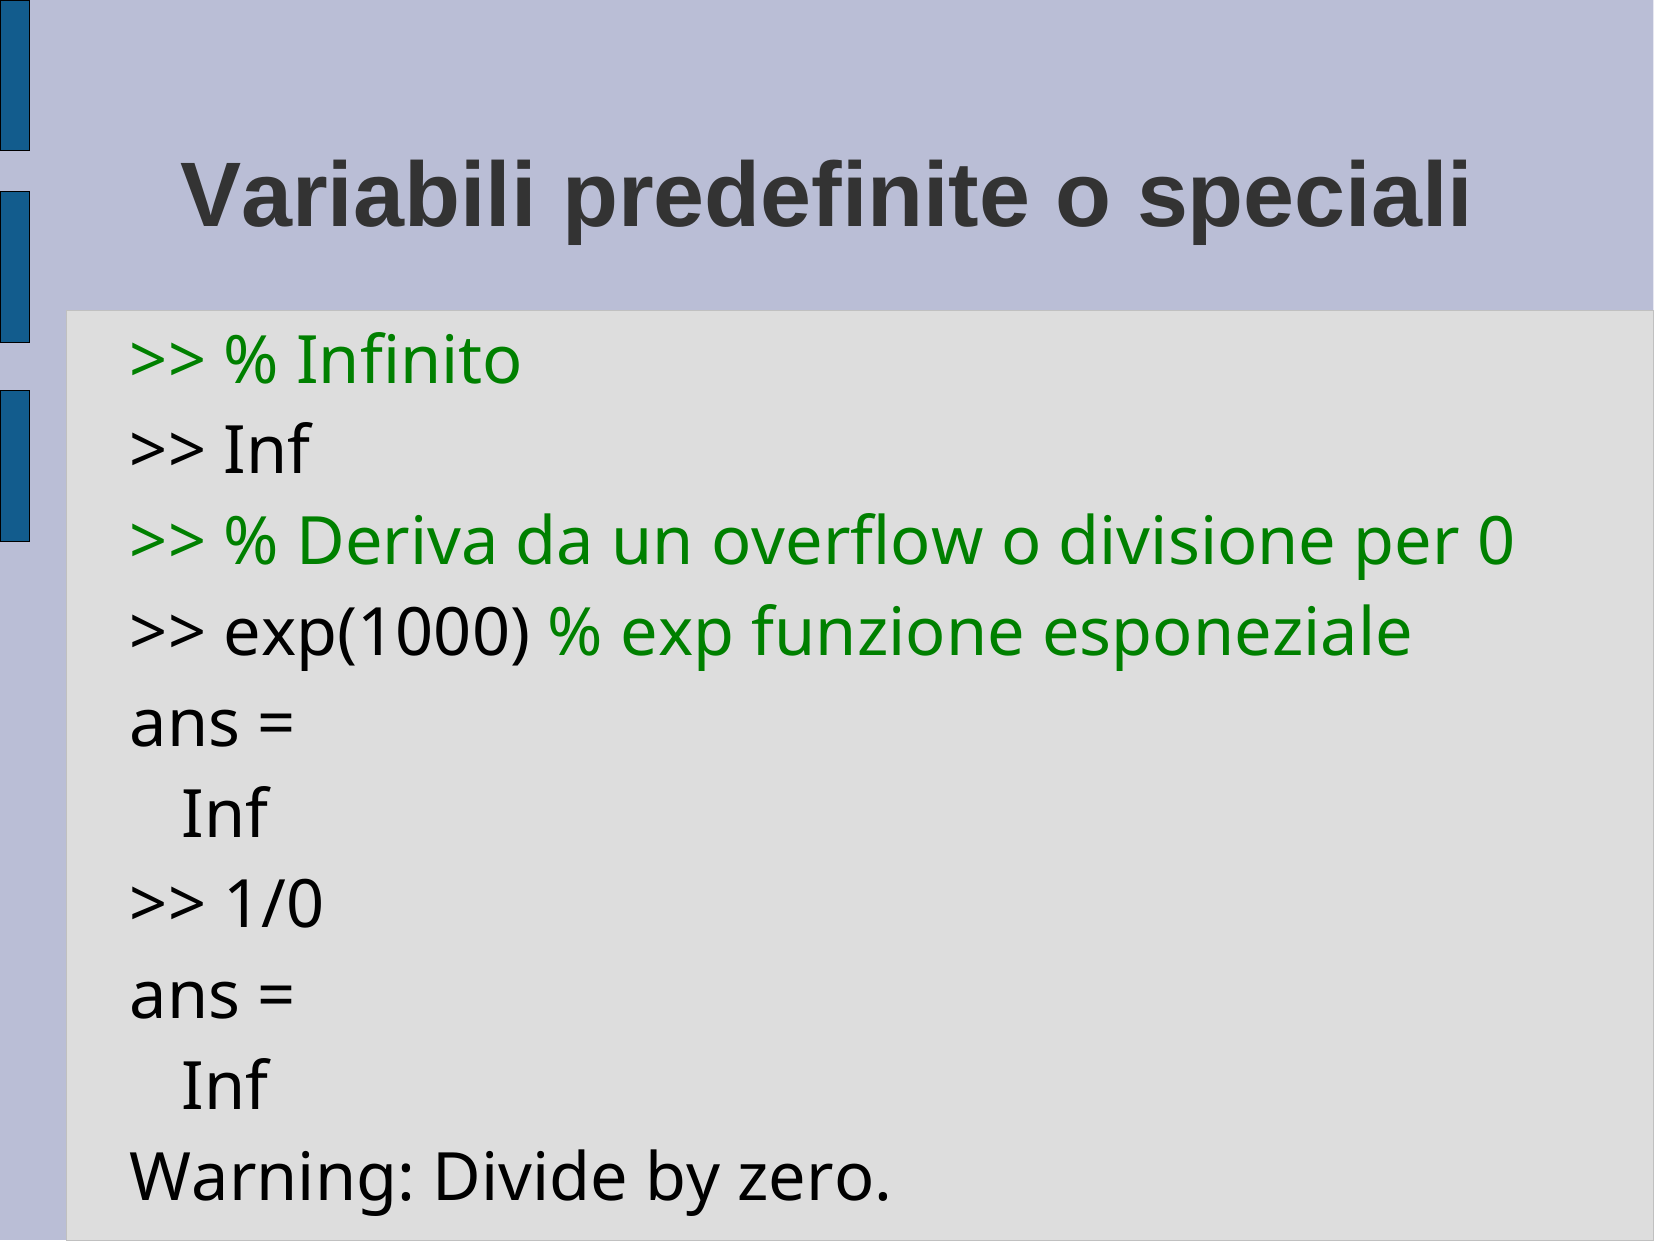

# Variabili predefinite o speciali
>> % Infinito
>> Inf
>> % Deriva da un overflow o divisione per 0
>> exp(1000) % exp funzione esponeziale
ans =
 Inf
>> 1/0
ans =
 Inf
Warning: Divide by zero.